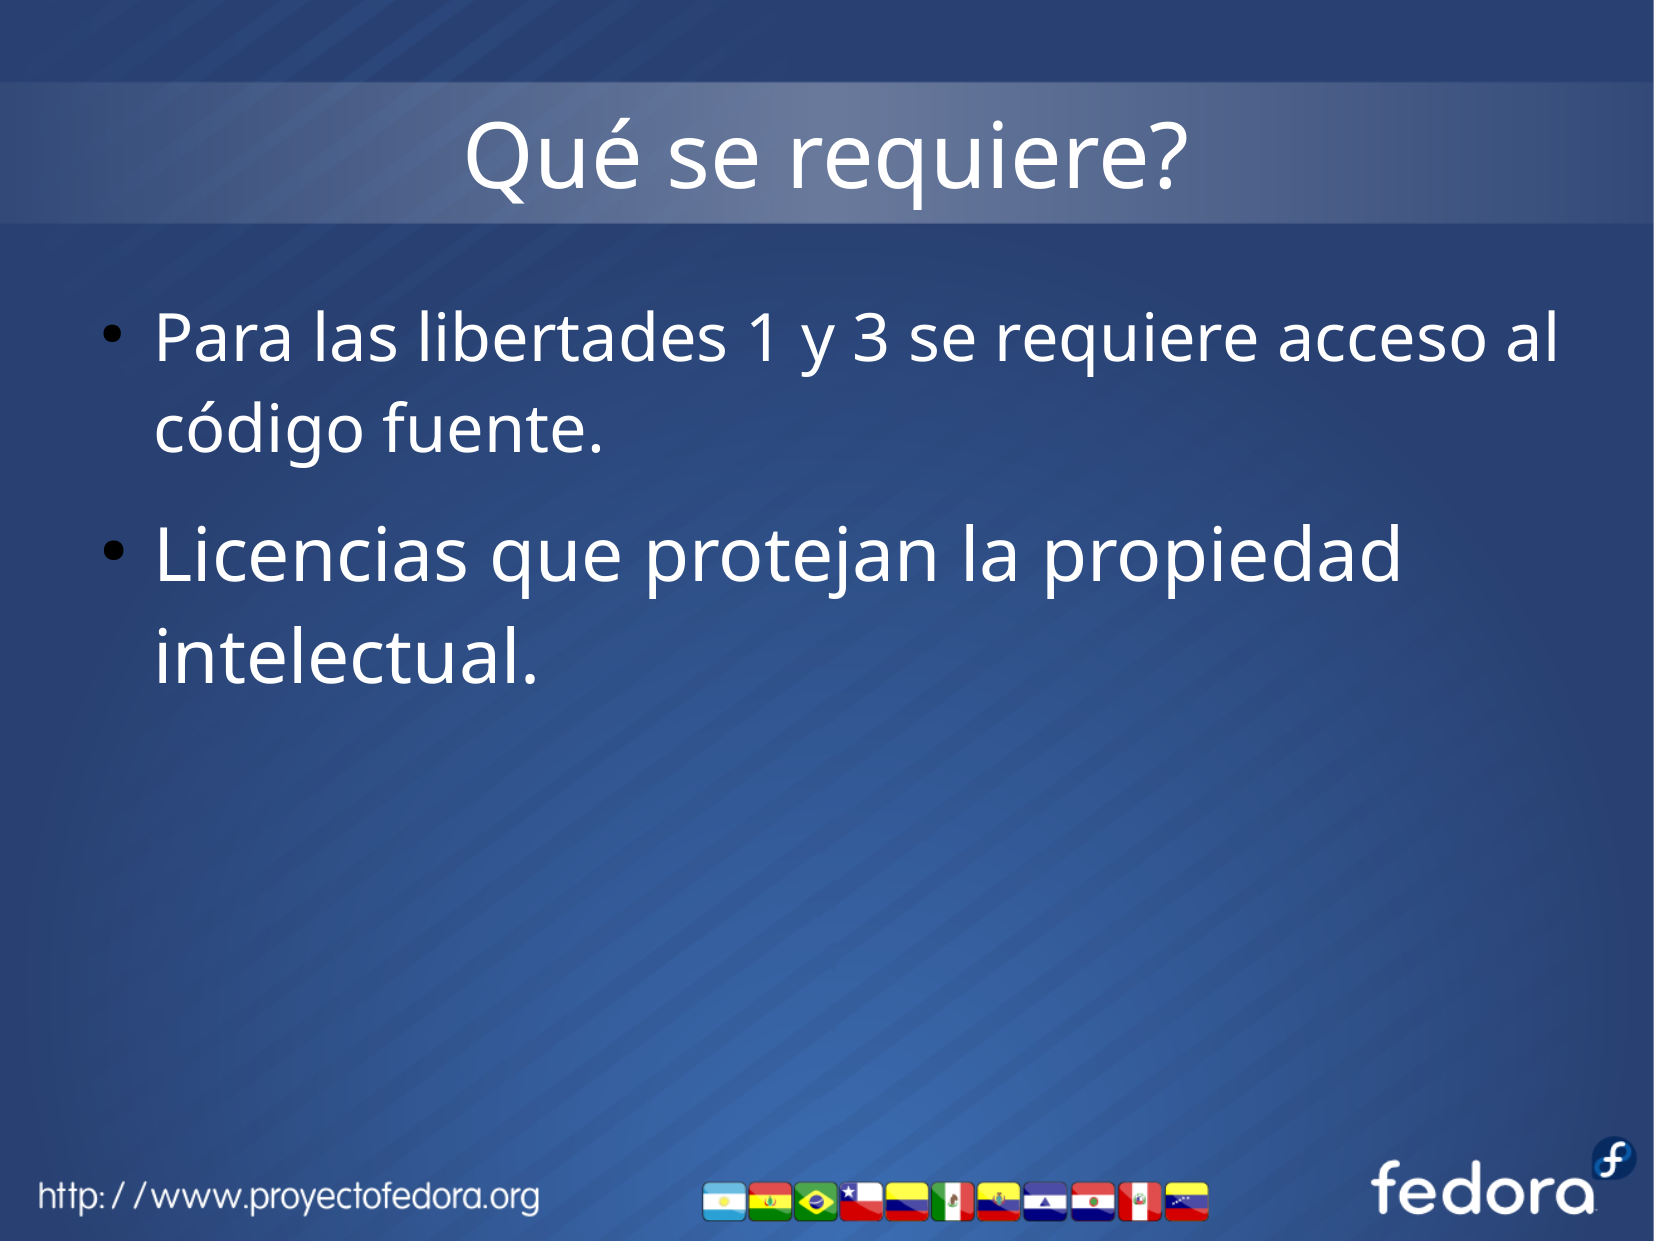

# Qué se requiere?
Para las libertades 1 y 3 se requiere acceso al código fuente.
Licencias que protejan la propiedad intelectual.